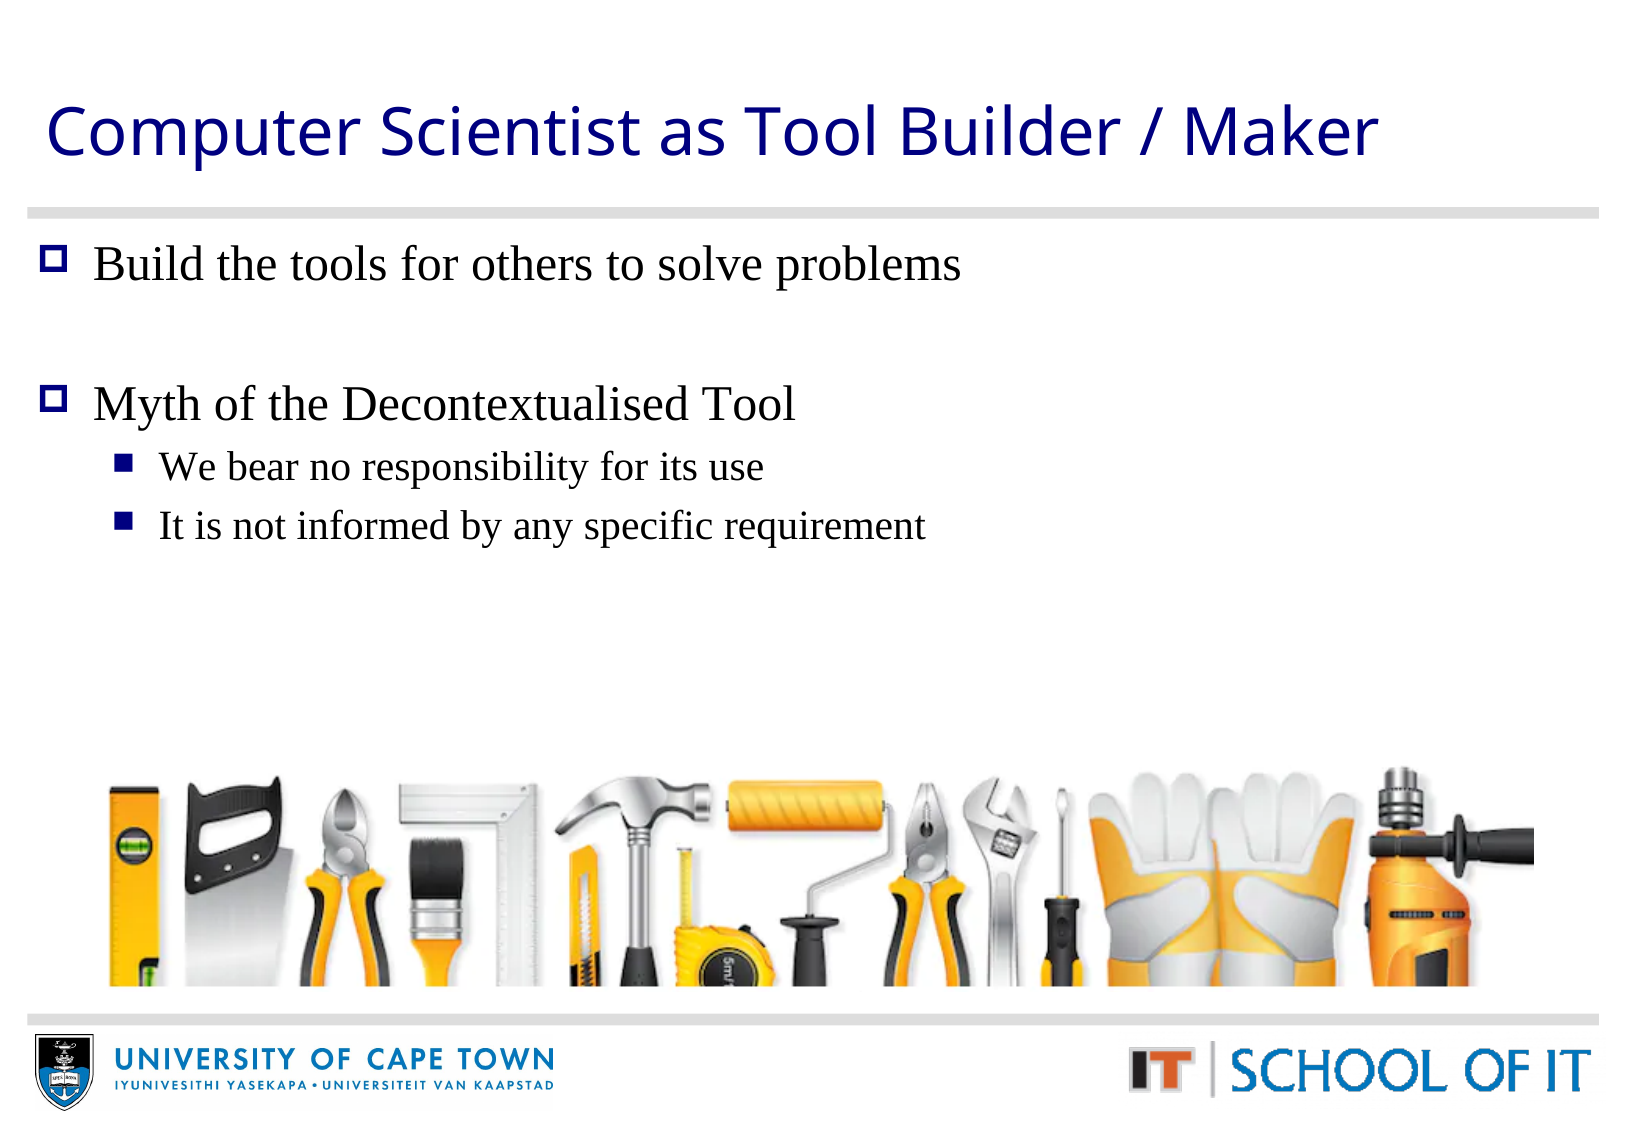

# Computer Scientist as Tool Builder / Maker
Build the tools for others to solve problems
Myth of the Decontextualised Tool
We bear no responsibility for its use
It is not informed by any specific requirement